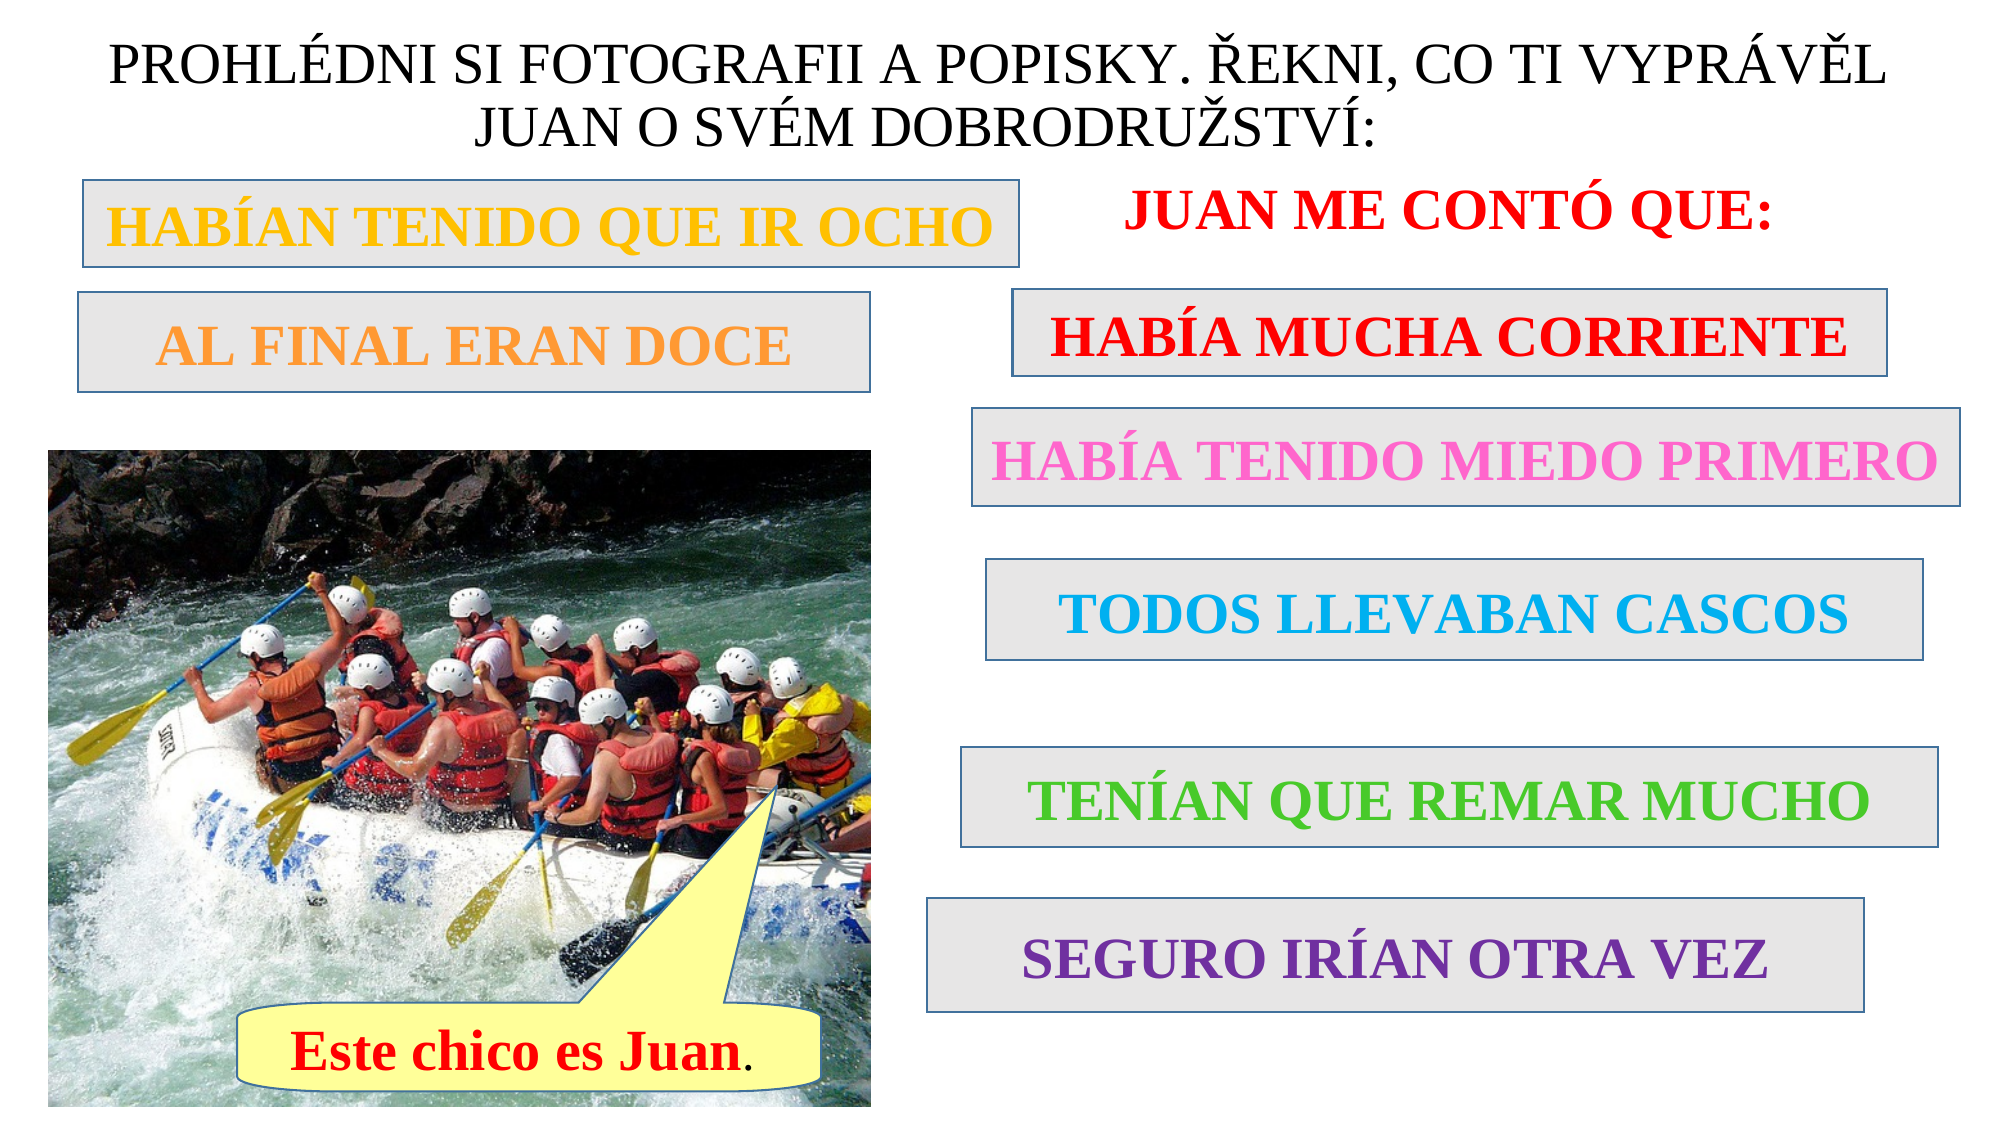

# PROHLÉDNI SI FOTOGRAFII A POPISKY. ŘEKNI, CO TI VYPRÁVĚL JUAN O SVÉM DOBRODRUŽSTVÍ:
						JUAN ME CONTÓ QUE:
HABÍAN TENIDO QUE IR OCHO
TENÍAMOS QUE IR OCHO
HABÍA MUCHA CORRIENTE
HAY MUCHA CORRIENTE
AL FINAL ERAN DOCE
AL FINAL SOMOS DOCE
HABÍA TENIDO MIEDO PRIMERO
TENÍA MIEDO PRIMERO
TODOS LLEVABAN CASCOS
TODOS LLEVAMOS CASCOS
TENÍAN QUE REMAR MUCHO
TENEMOS QUE REMAR MUCHO
SEGURO IRÍAN OTRA VEZ
SEGURO IREMOS OTRA VEZ
Este chico es Juan.